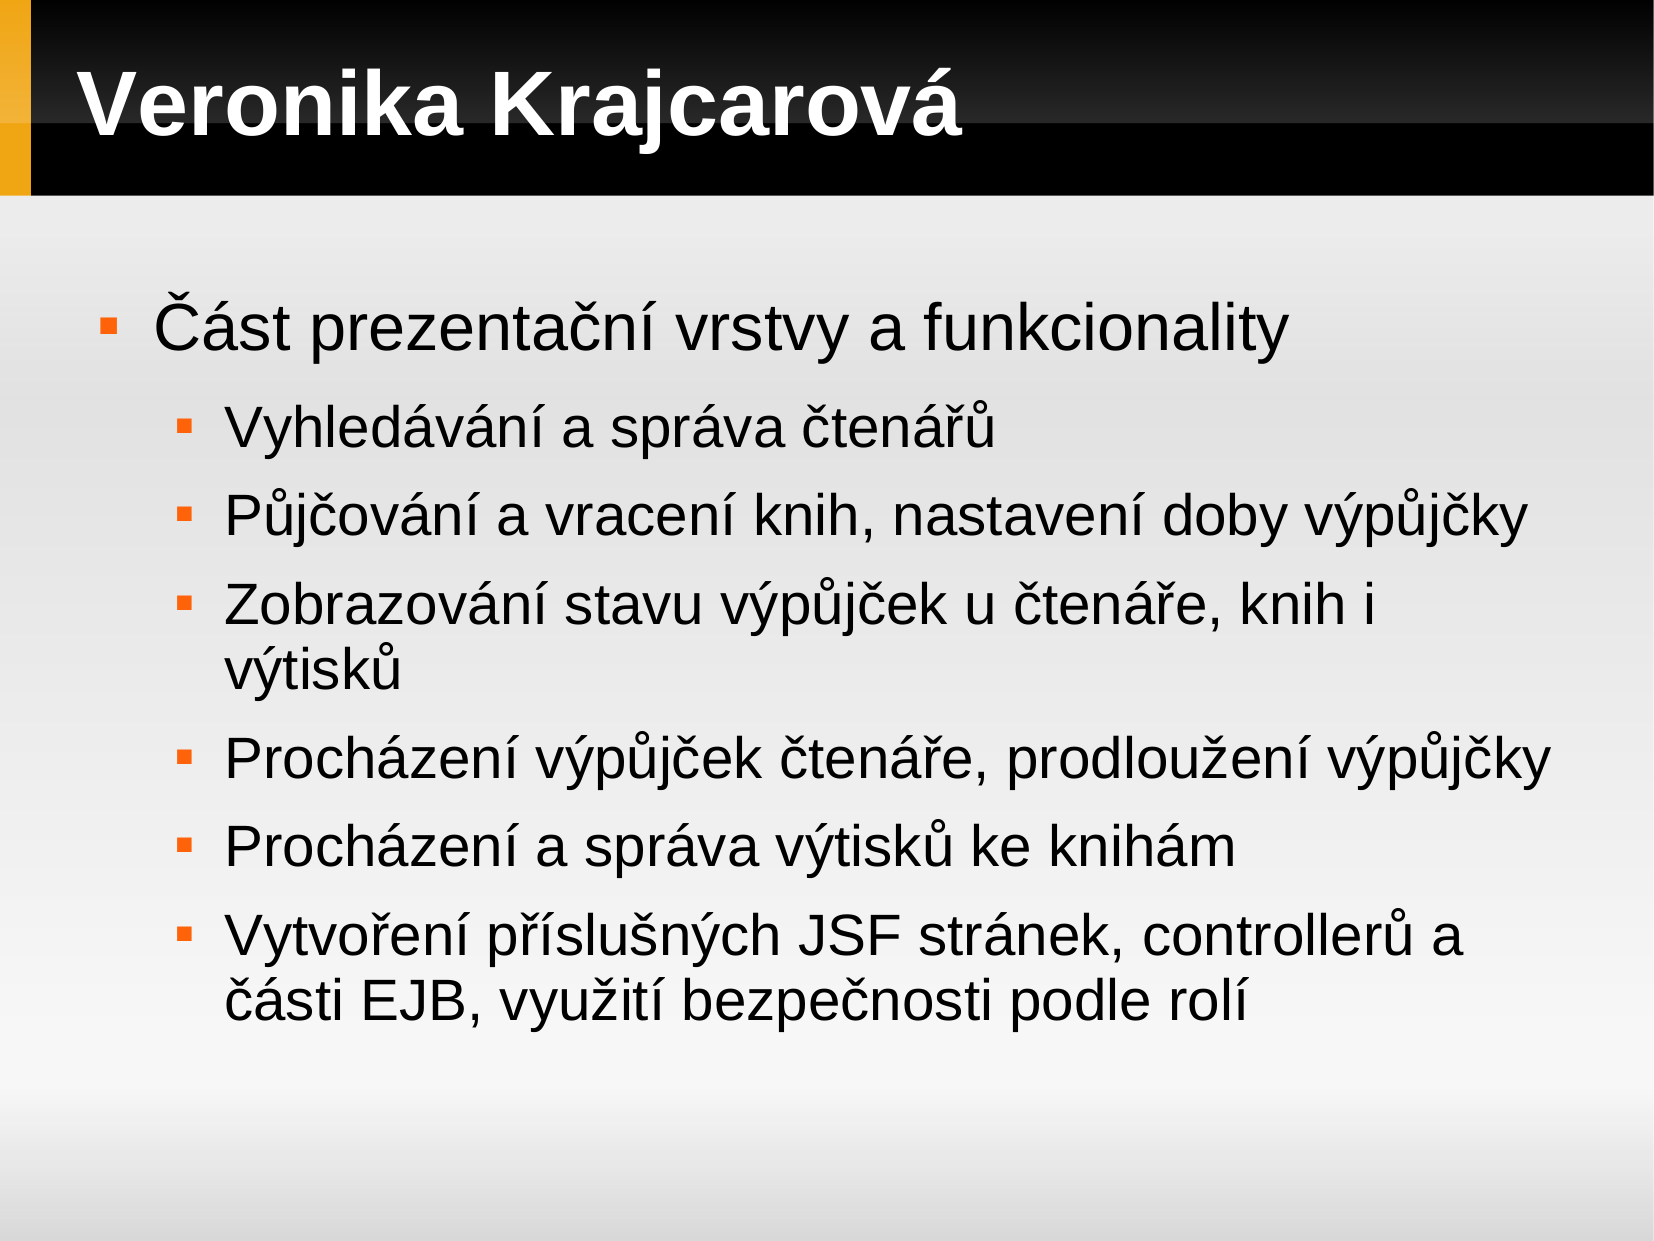

# Veronika Krajcarová
Část prezentační vrstvy a funkcionality
Vyhledávání a správa čtenářů
Půjčování a vracení knih, nastavení doby výpůjčky
Zobrazování stavu výpůjček u čtenáře, knih i výtisků
Procházení výpůjček čtenáře, prodloužení výpůjčky
Procházení a správa výtisků ke knihám
Vytvoření příslušných JSF stránek, controllerů a části EJB, využití bezpečnosti podle rolí